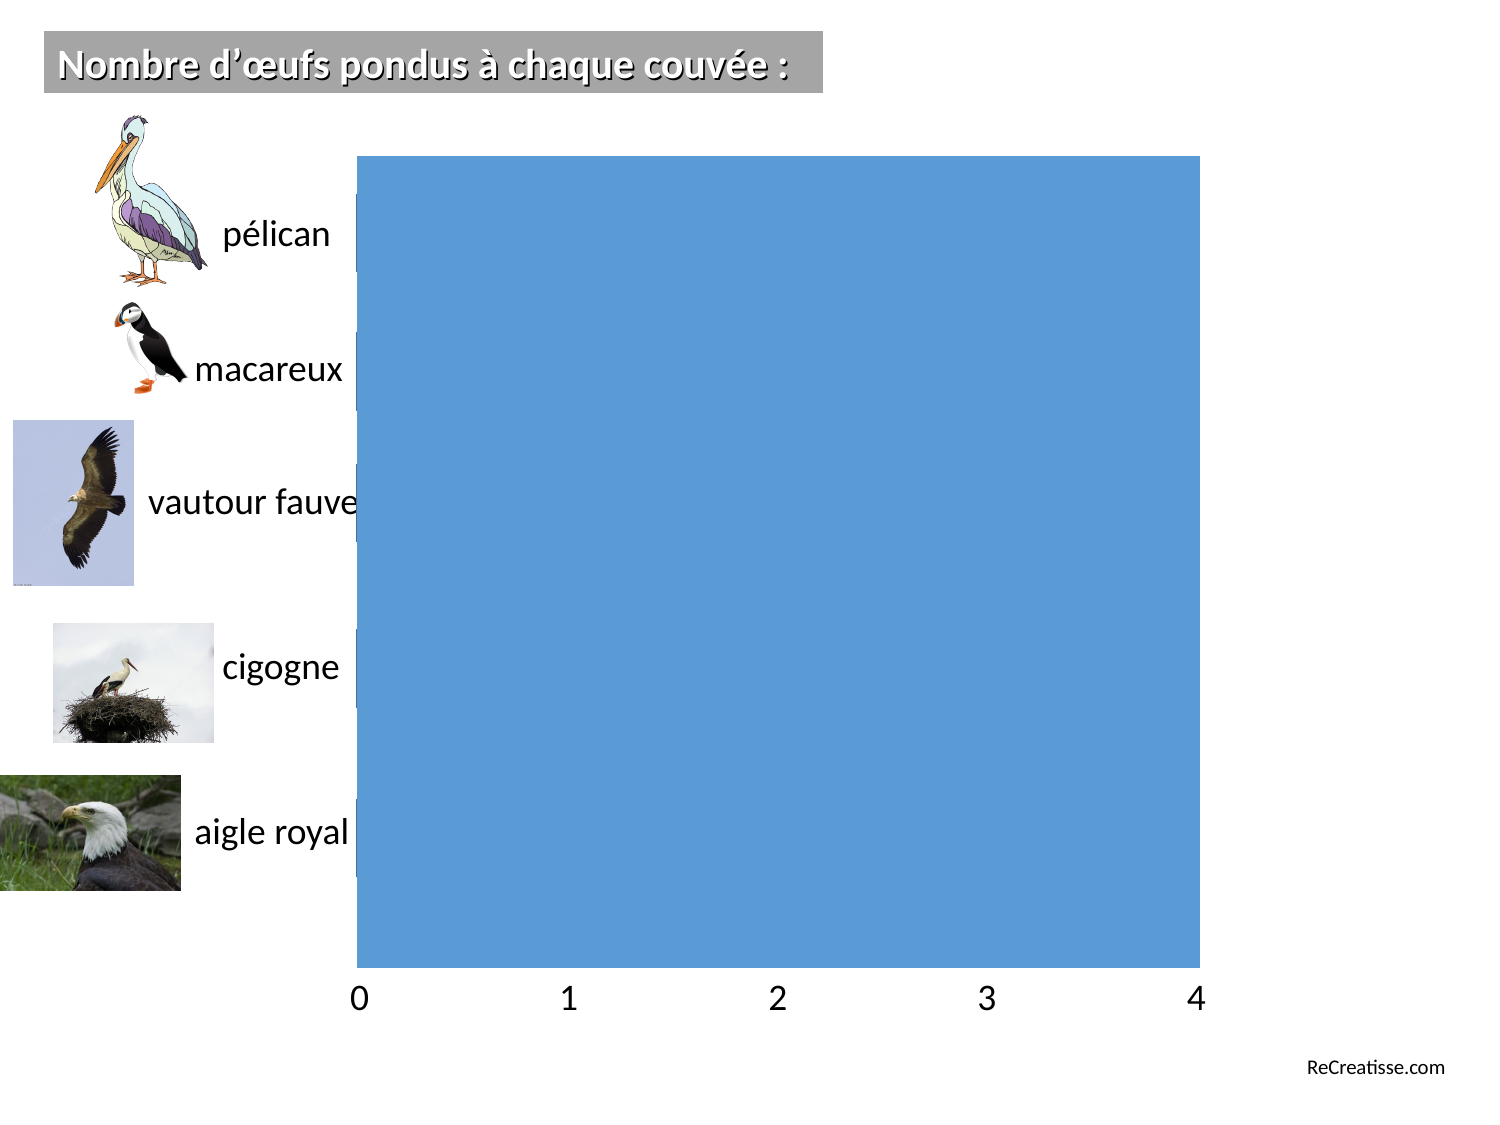

Nombre d’œufs pondus à chaque couvée :
| | | | |
| --- | --- | --- | --- |
pélican
macareux
vautour fauve
cigogne
aigle royal
0
1
2
3
4
ReCreatisse.com